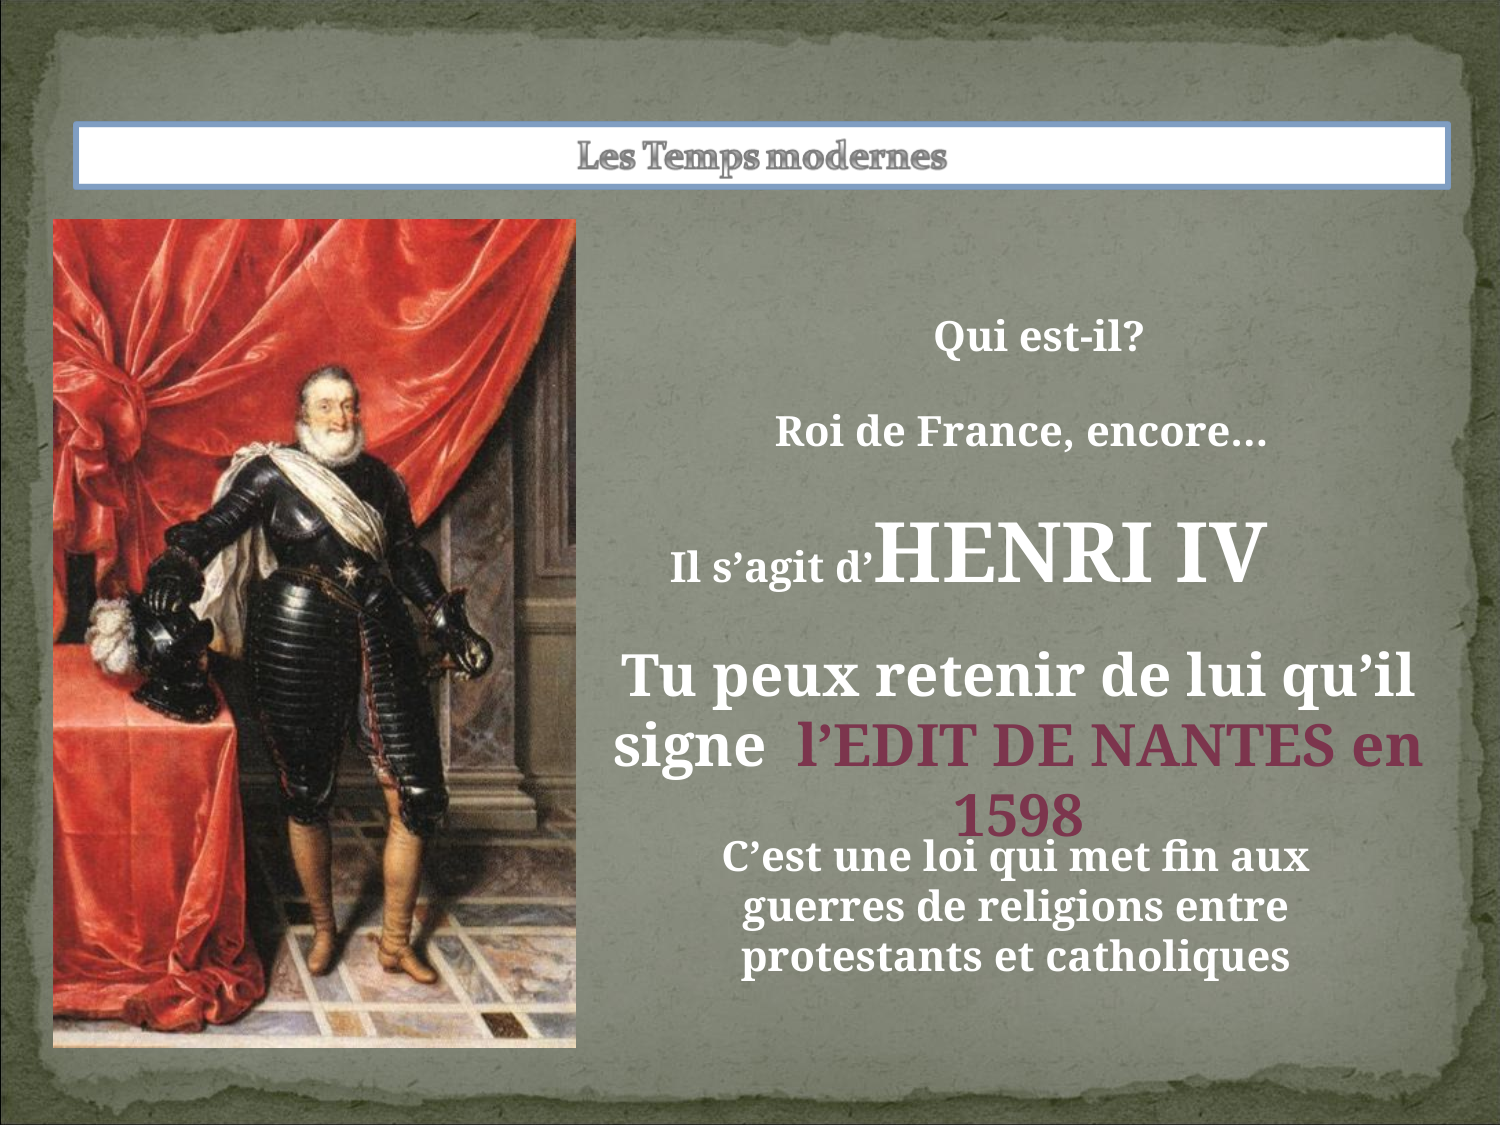

Qui est-il?
Roi de France, encore…
Il s’agit d’HENRI IV
Tu peux retenir de lui qu’il signe l’EDIT DE NANTES en 1598
C’est une loi qui met fin aux guerres de religions entre protestants et catholiques